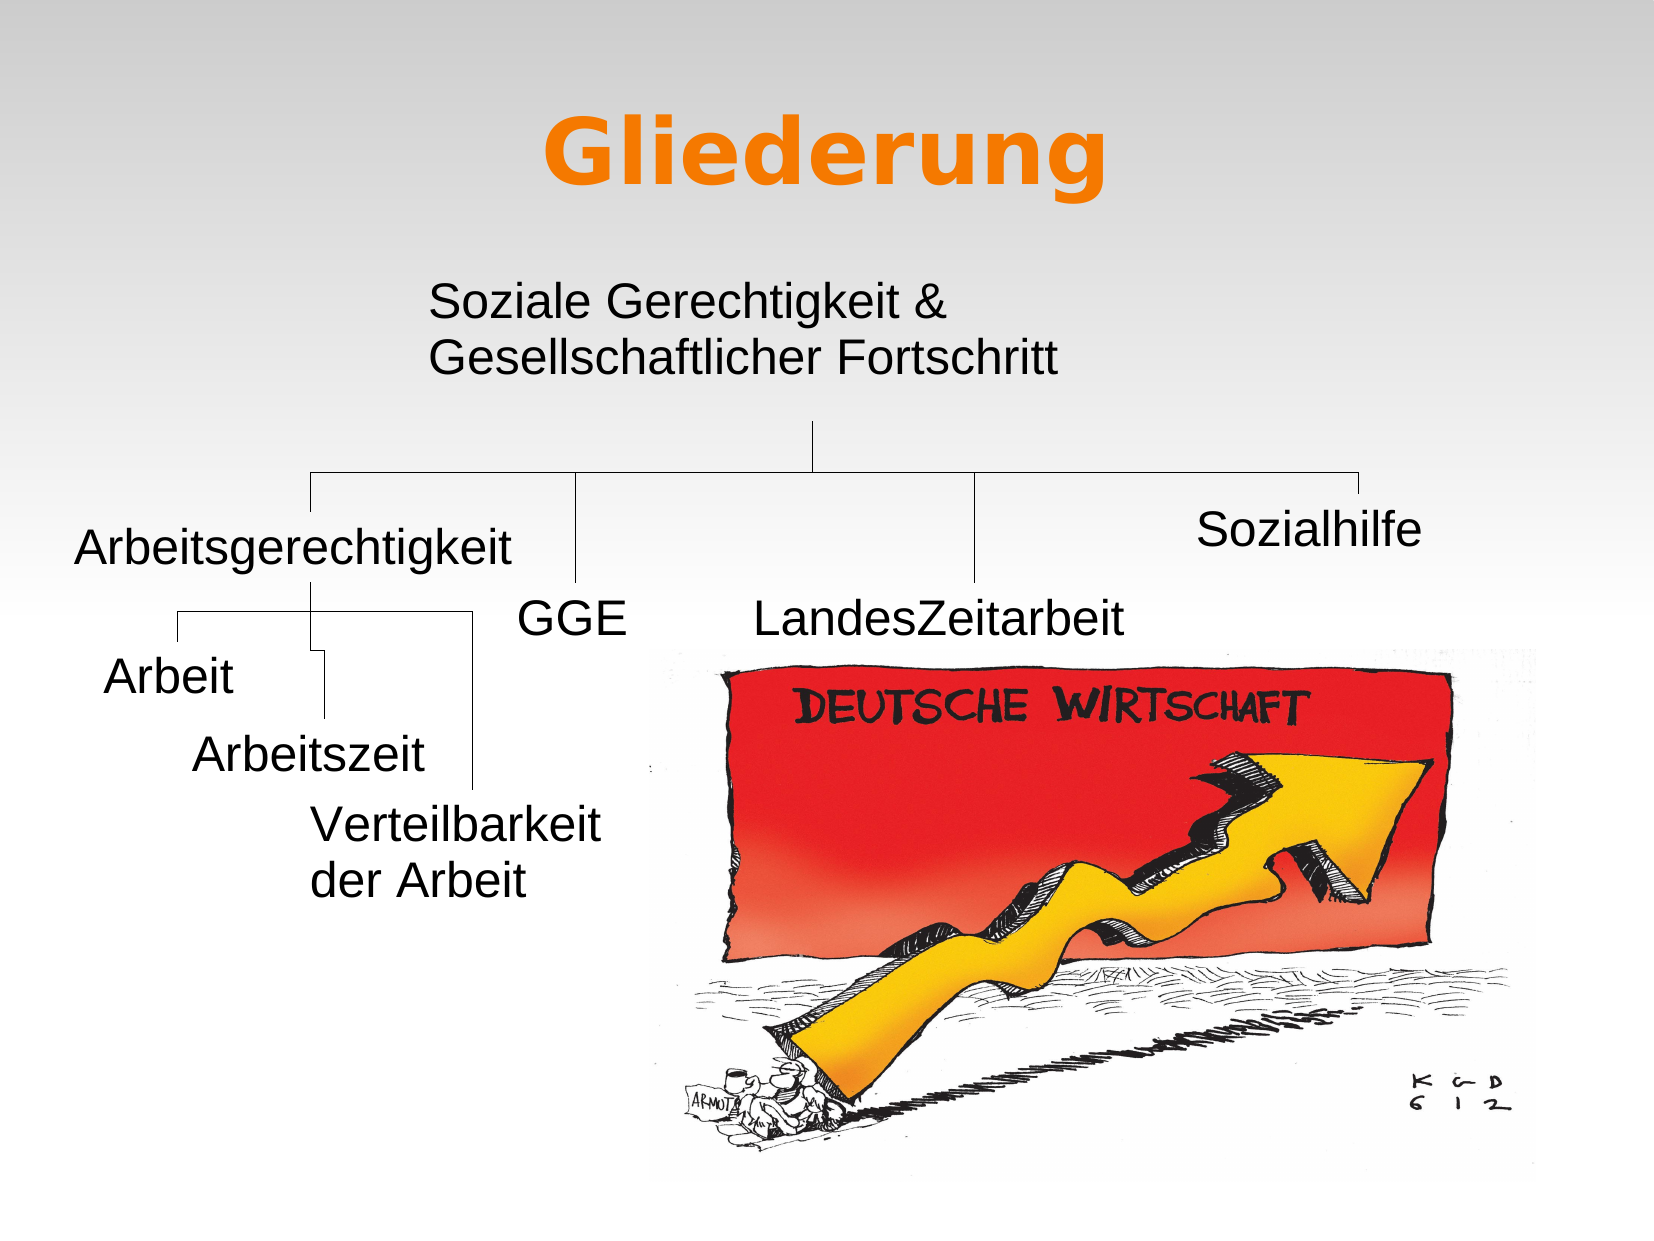

# Gliederung
Soziale Gerechtigkeit & Gesellschaftlicher Fortschritt
Sozialhilfe
Arbeitsgerechtigkeit
GGE
LandesZeitarbeit
Arbeit
Arbeitszeit
Verteilbarkeit der Arbeit